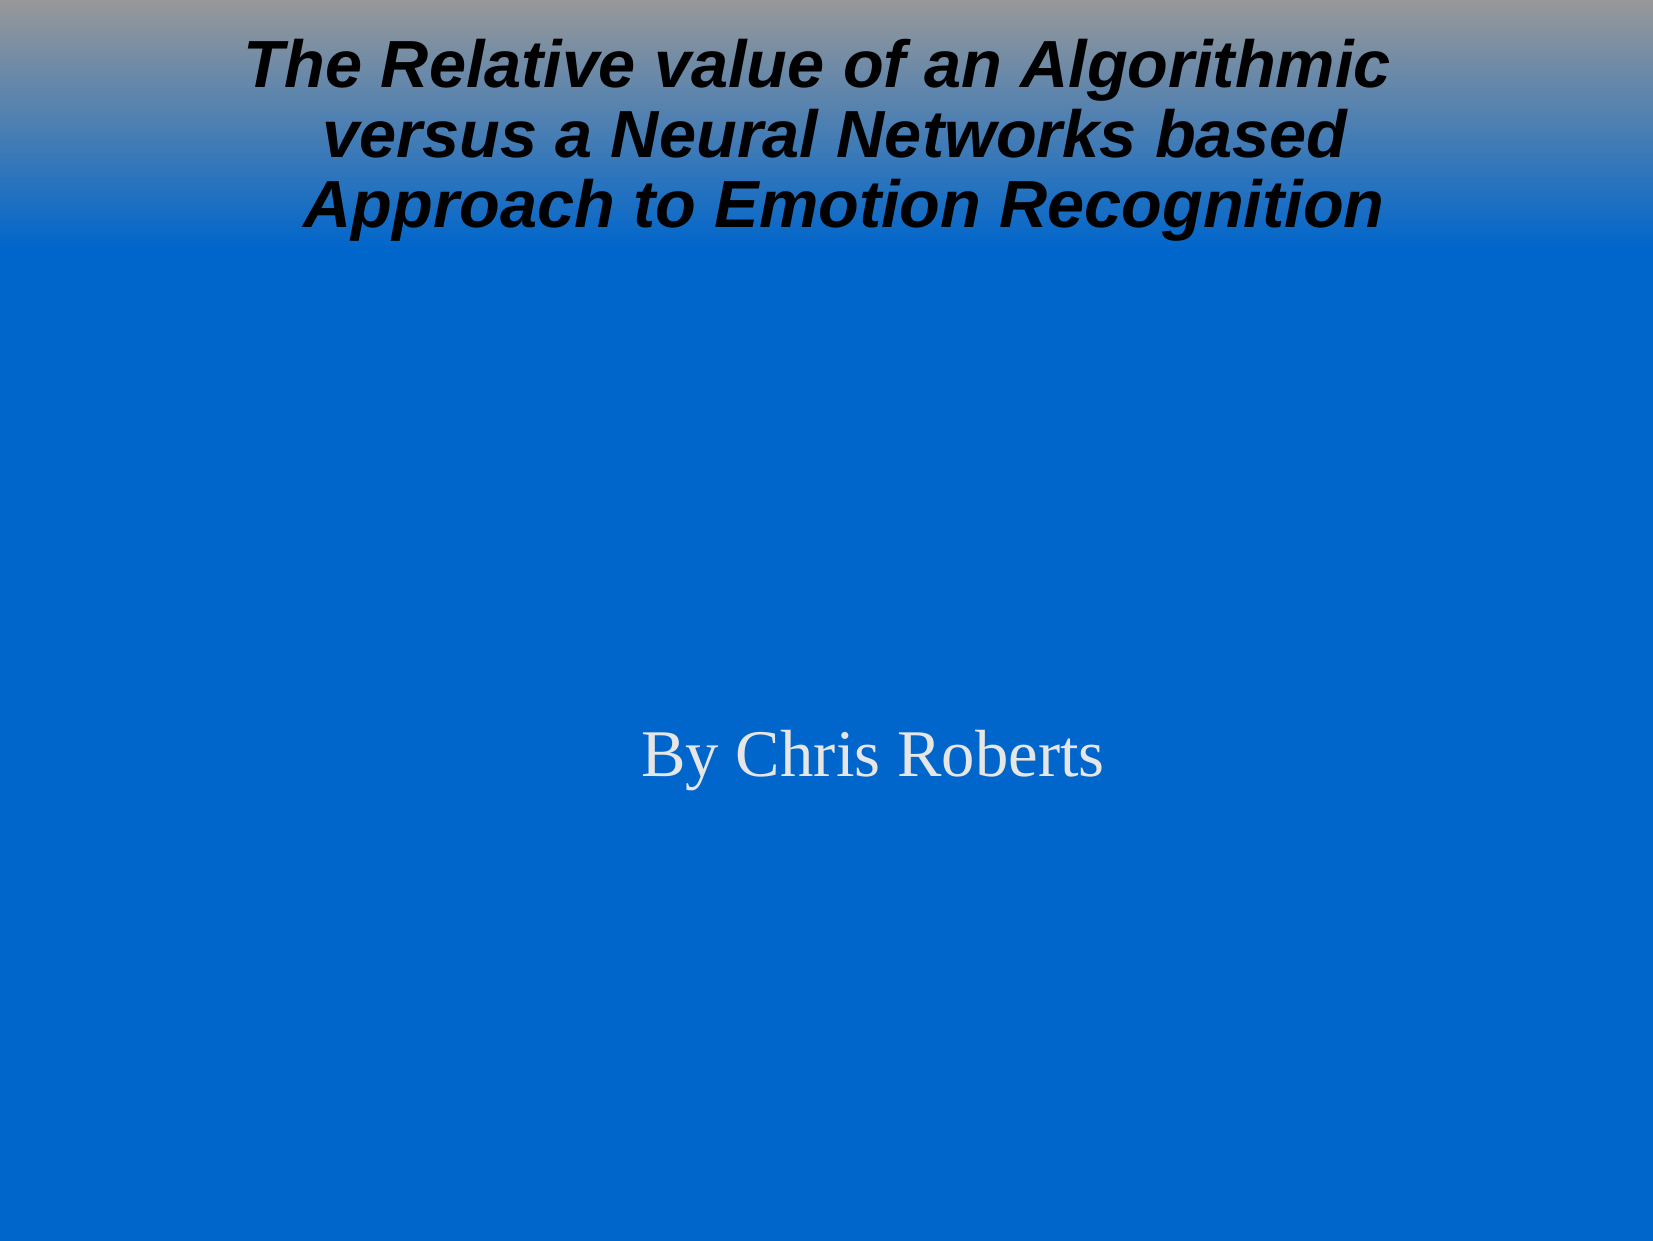

# The Relative value of an Algorithmic versus a Neural Networks based Approach to Emotion Recognition
By Chris Roberts